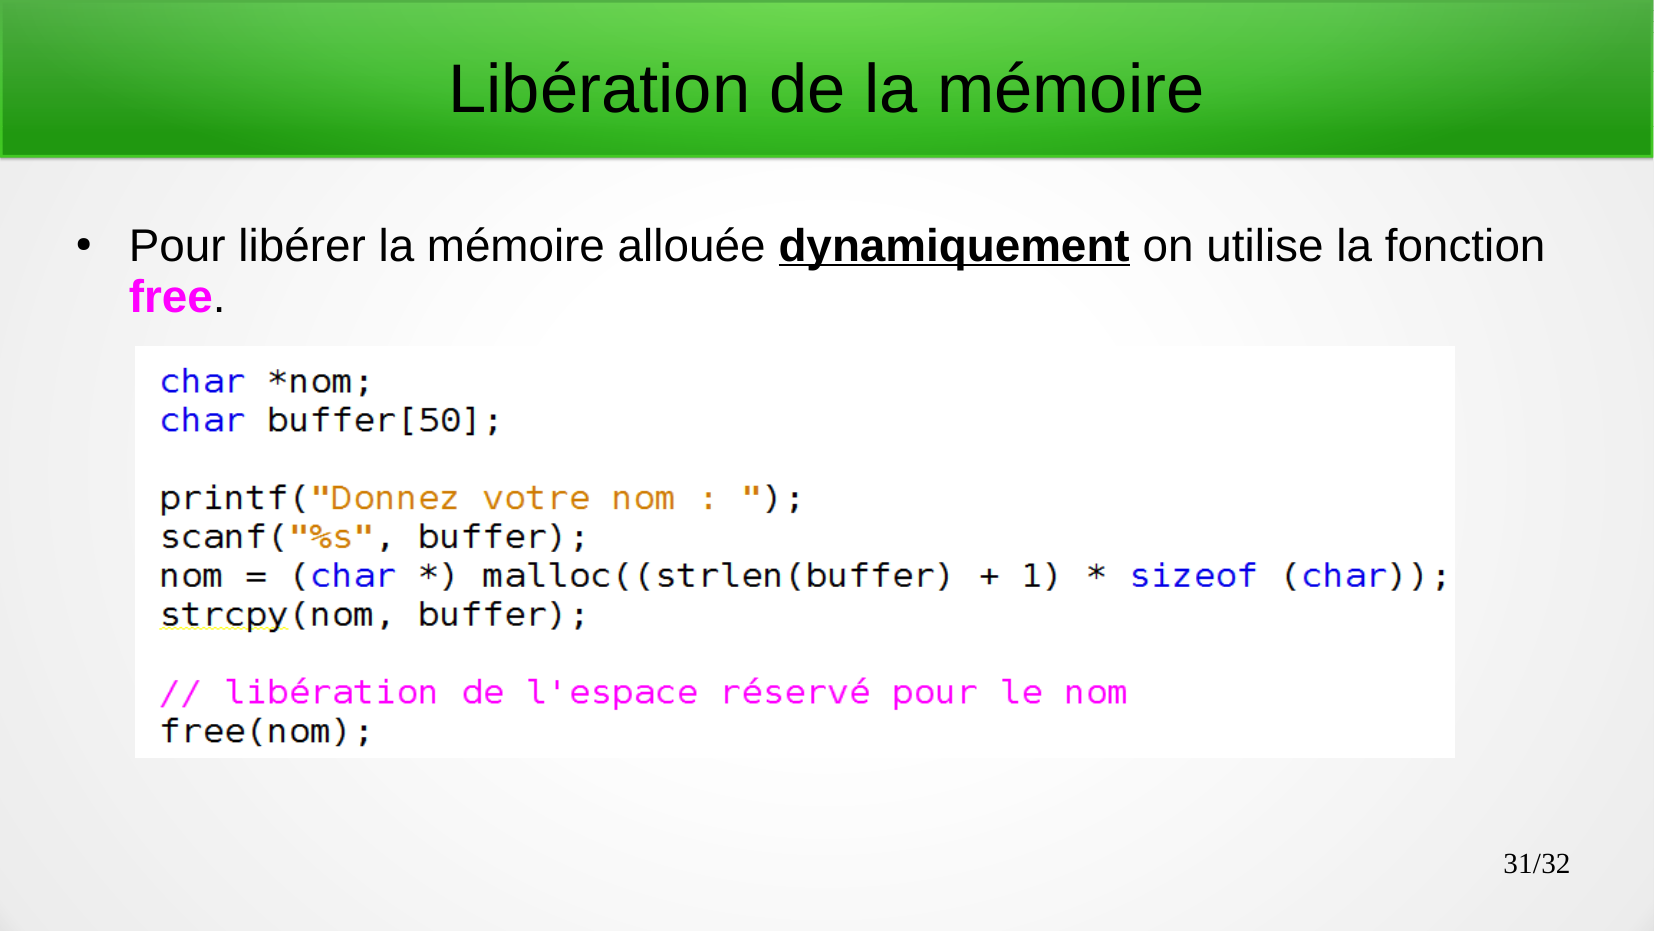

# Libération de la mémoire
Pour libérer la mémoire allouée dynamiquement on utilise la fonction free.
31